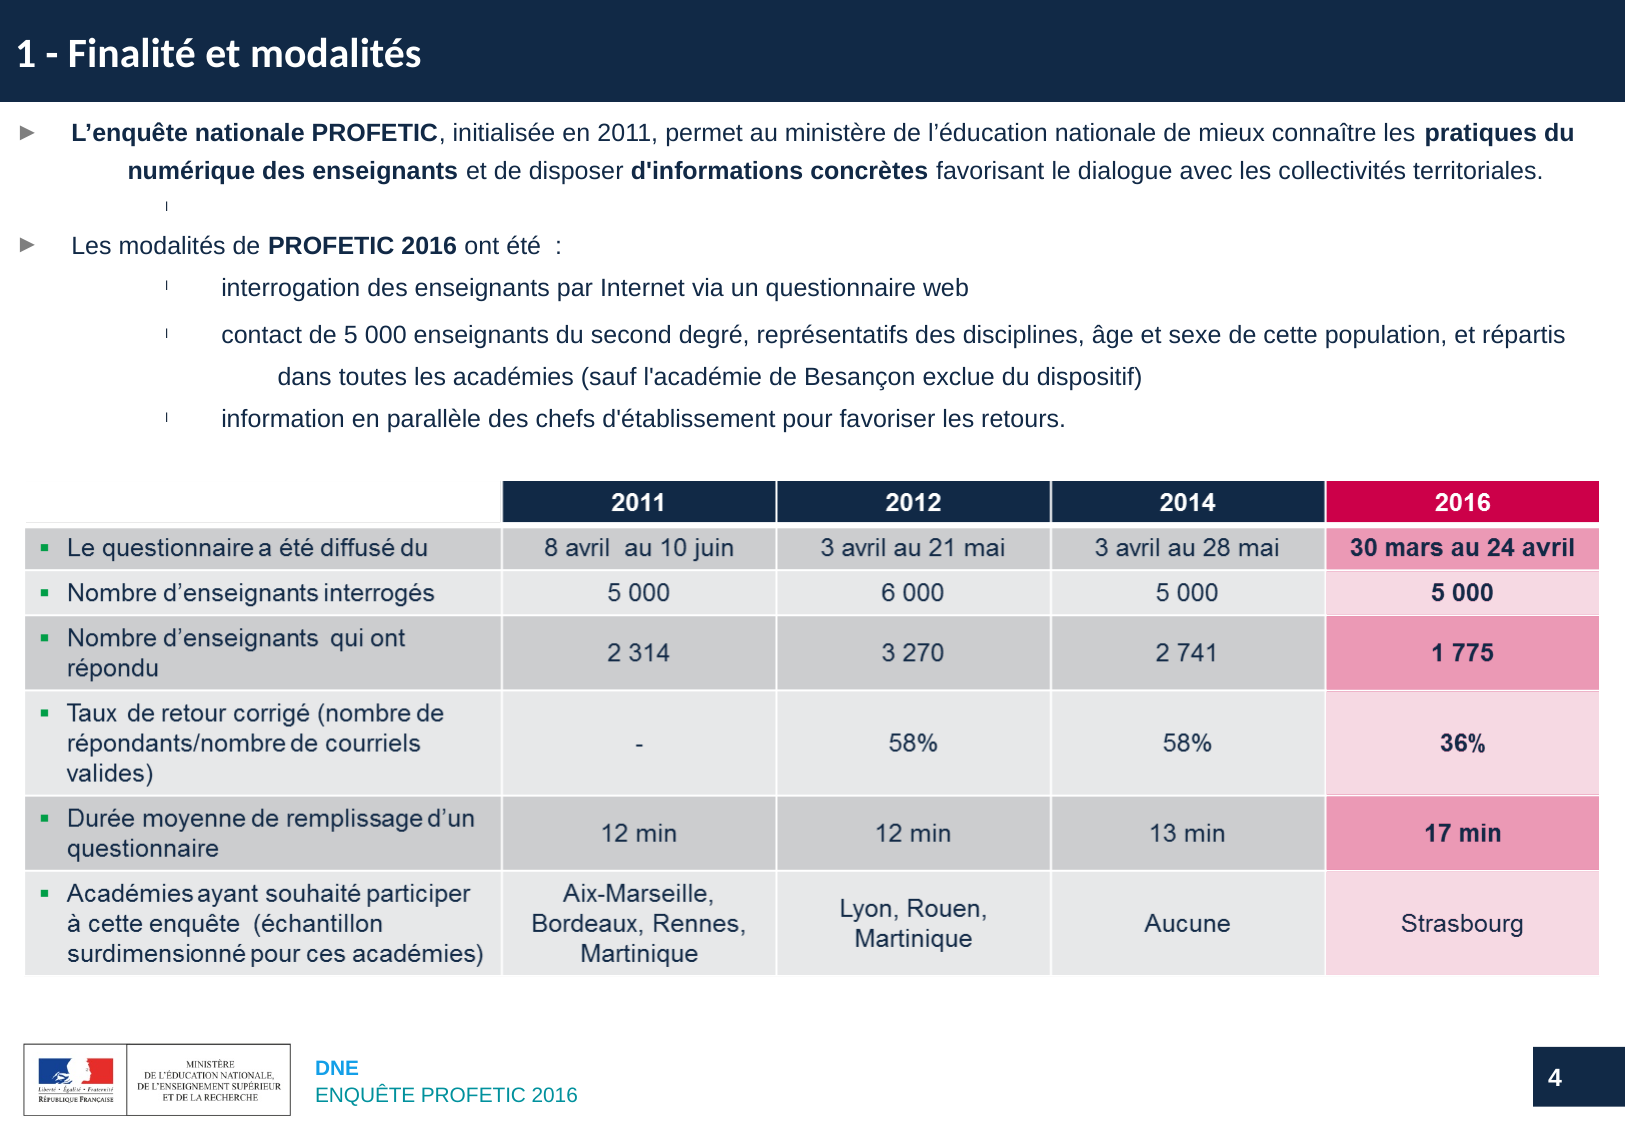

1 - Finalité et modalités
# L’enquête nationale PROFETIC, initialisée en 2011, permet au ministère de l’éducation nationale de mieux connaître les pratiques du numérique des enseignants et de disposer d'informations concrètes favorisant le dialogue avec les collectivités territoriales.
Les modalités de PROFETIC 2016 ont été :
interrogation des enseignants par Internet via un questionnaire web
contact de 5 000 enseignants du second degré, représentatifs des disciplines, âge et sexe de cette population, et répartis dans toutes les académies (sauf l'académie de Besançon exclue du dispositif)
information en parallèle des chefs d'établissement pour favoriser les retours.
4